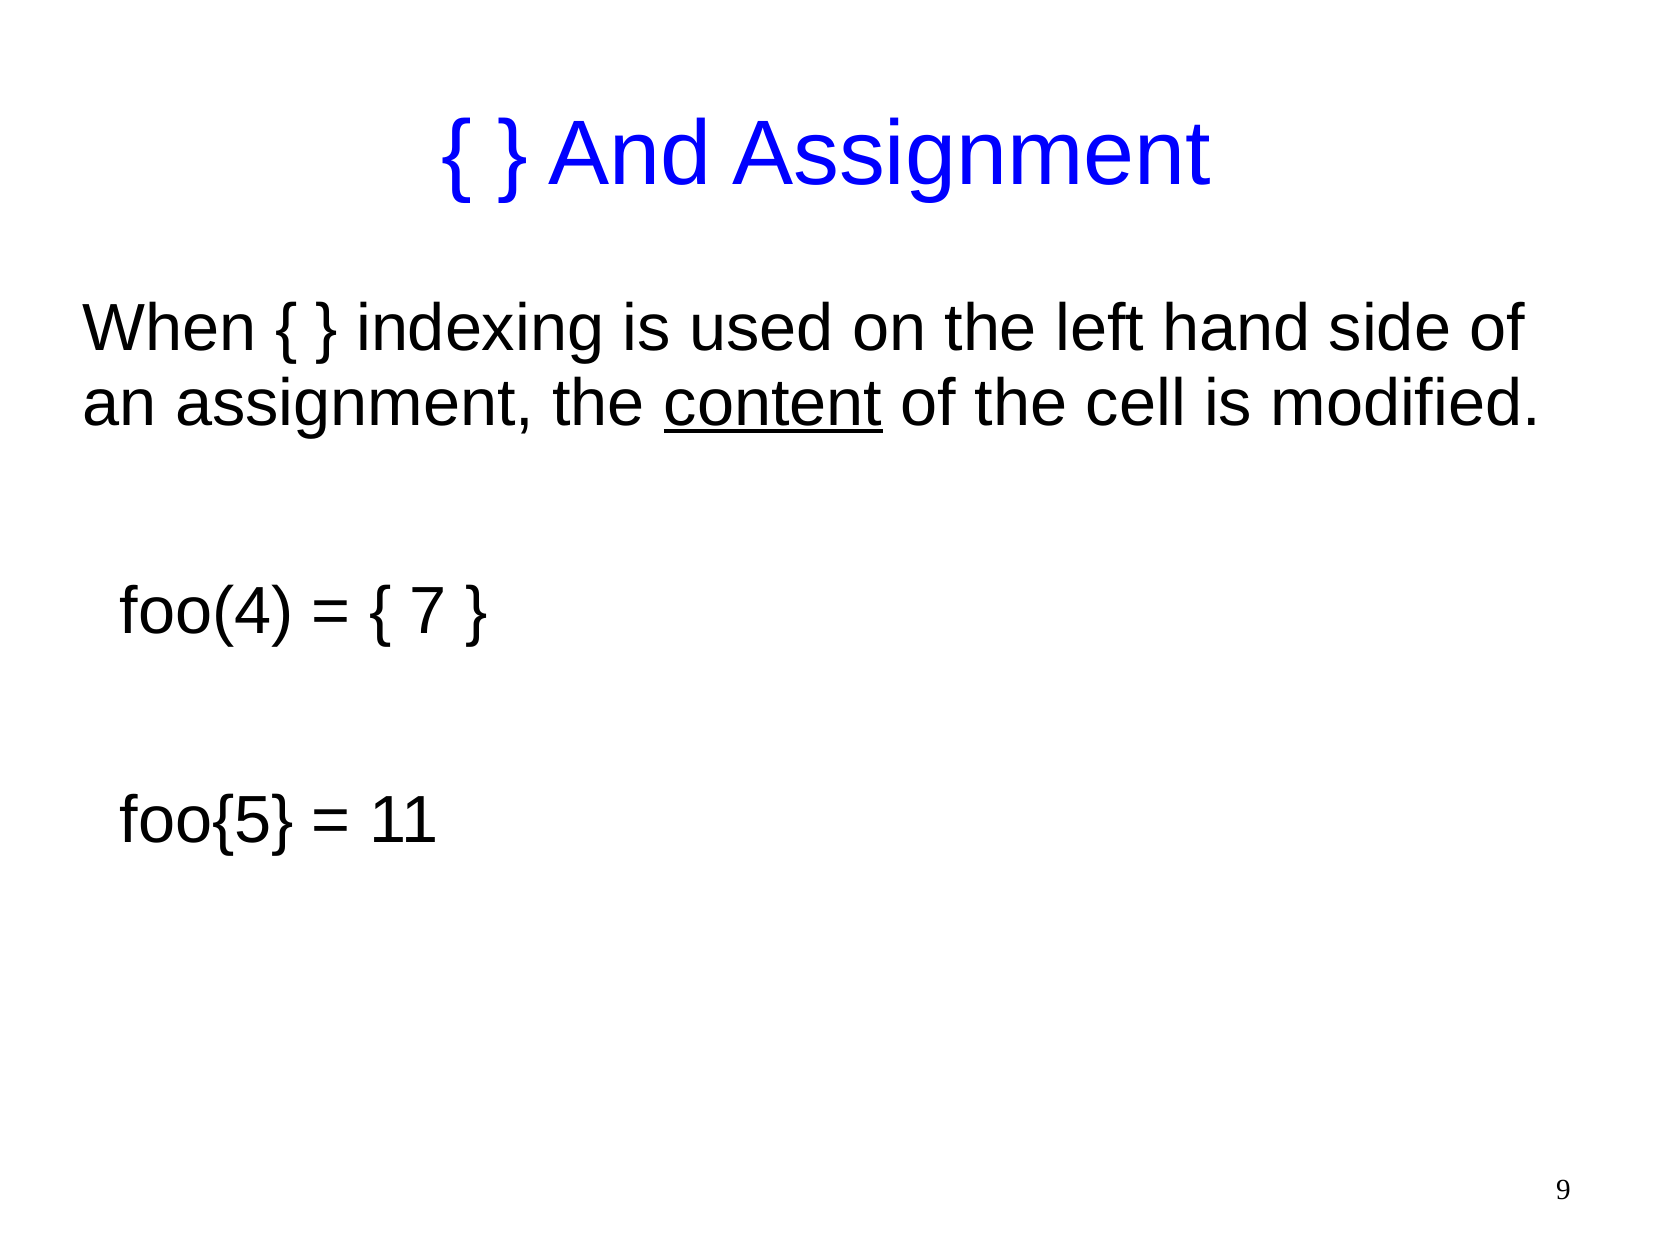

# { } And Assignment
When { } indexing is used on the left hand side of an assignment, the content of the cell is modified.
 foo(4) = { 7 }
 foo{5} = 11
9